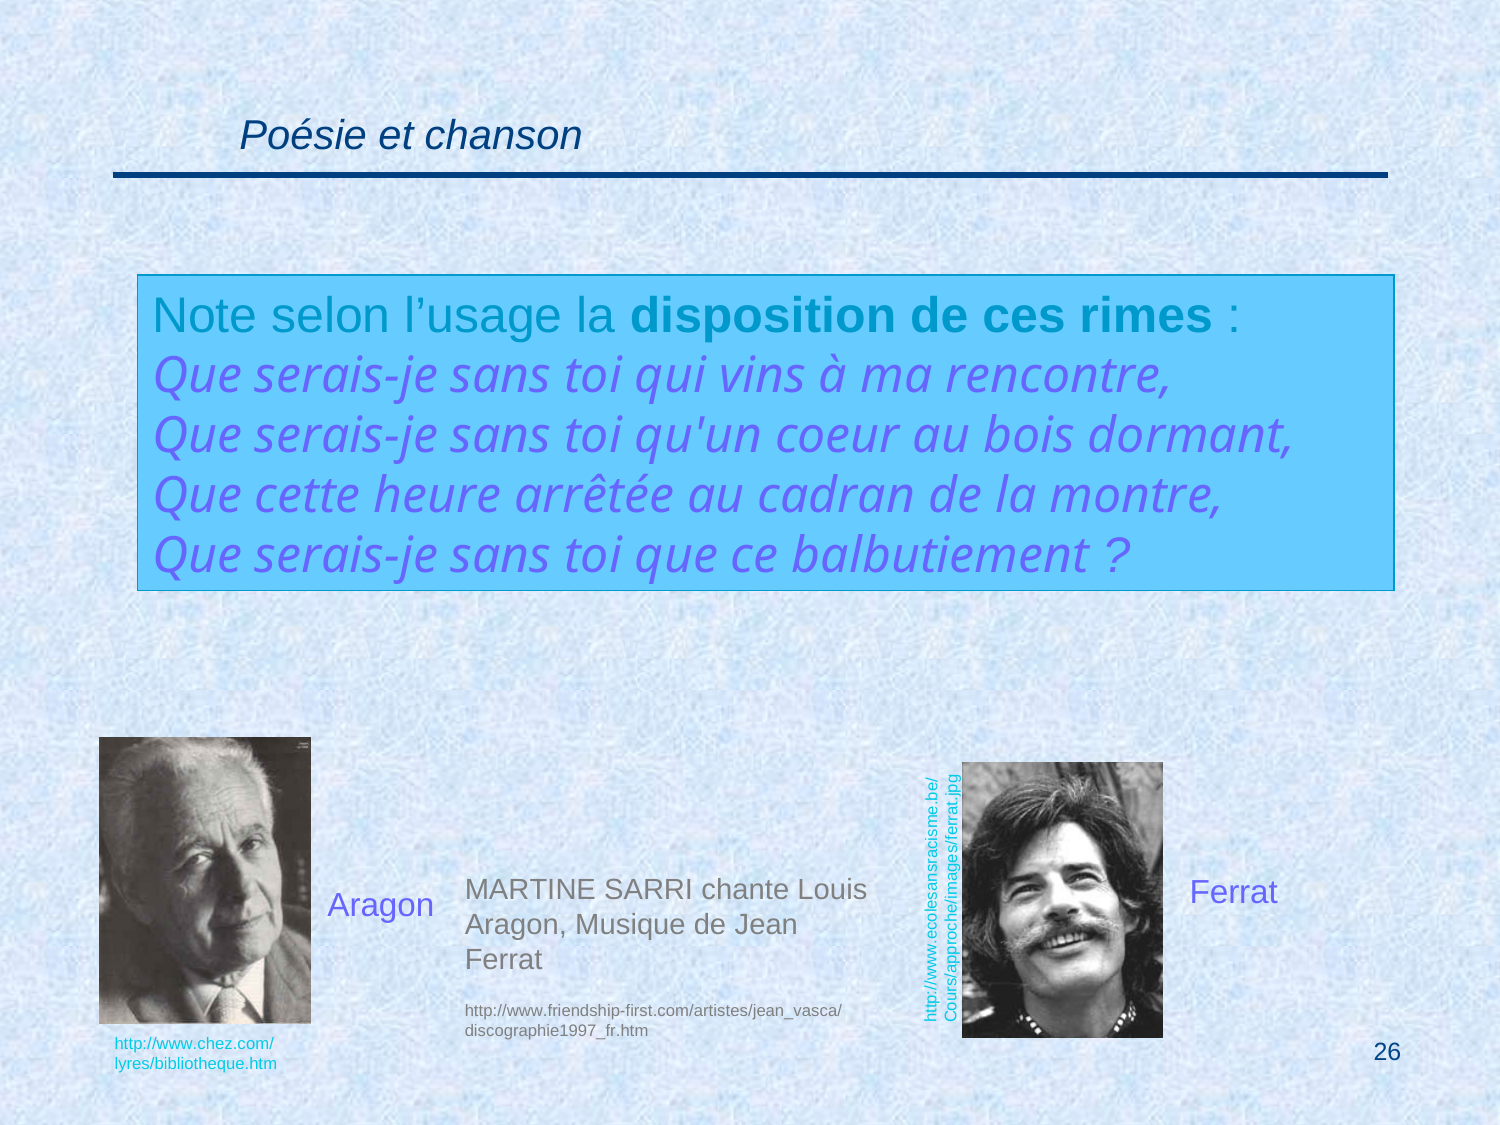

Poésie et chanson
Note selon l’usage la disposition de ces rimes :
Que serais-je sans toi qui vins à ma rencontre,
Que serais-je sans toi qu'un coeur au bois dormant,
Que cette heure arrêtée au cadran de la montre,
Que serais-je sans toi que ce balbutiement ?
http://www.chez.com/lyres/bibliotheque.htm
Aragon
http://www.ecolesansracisme.be/Cours/approche/images/ferrat.jpg
Ferrat
MARTINE SARRI chante Louis Aragon, Musique de Jean Ferrat
http://www.friendship-first.com/artistes/jean_vasca/discographie1997_fr.htm
26